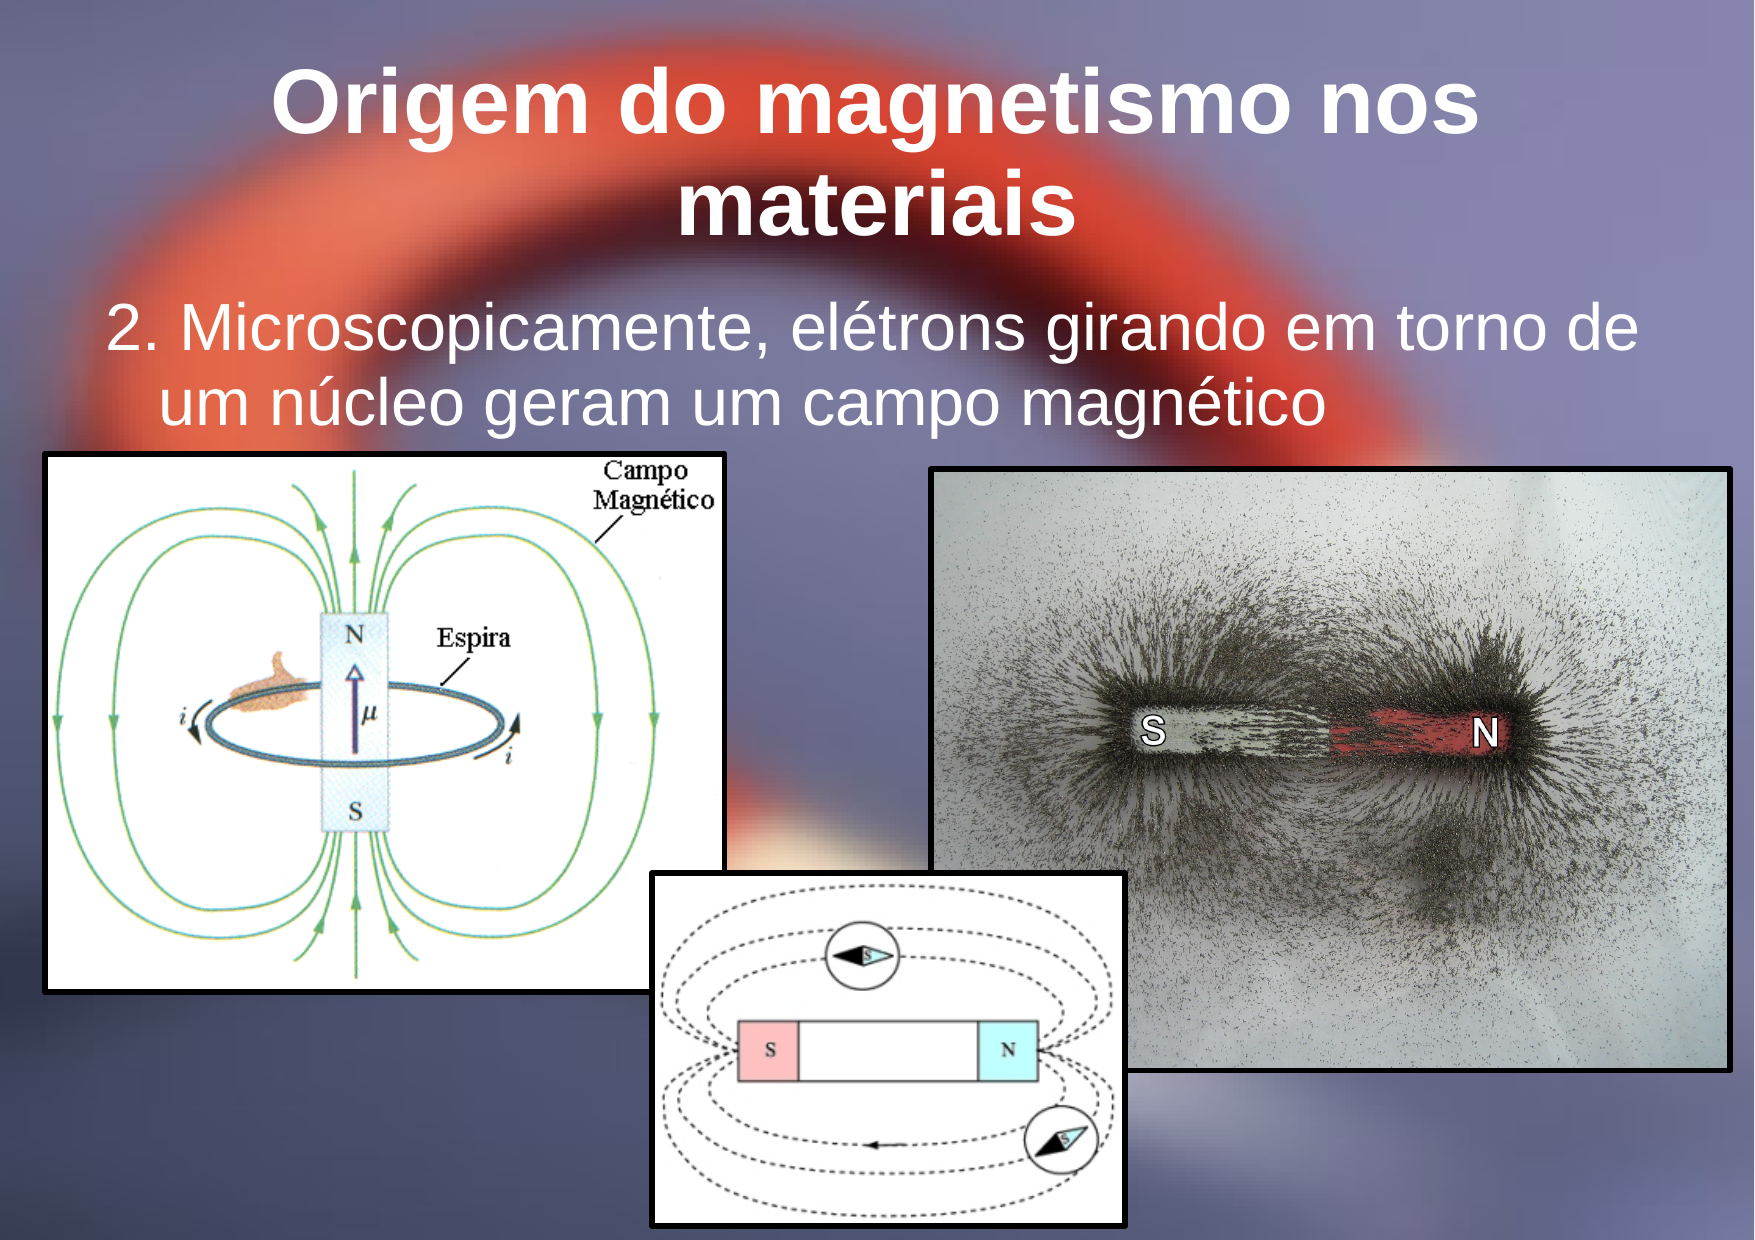

Origem do magnetismo nos materiais
# Microscopicamente, elétrons girando em torno de um núcleo geram um campo magnético